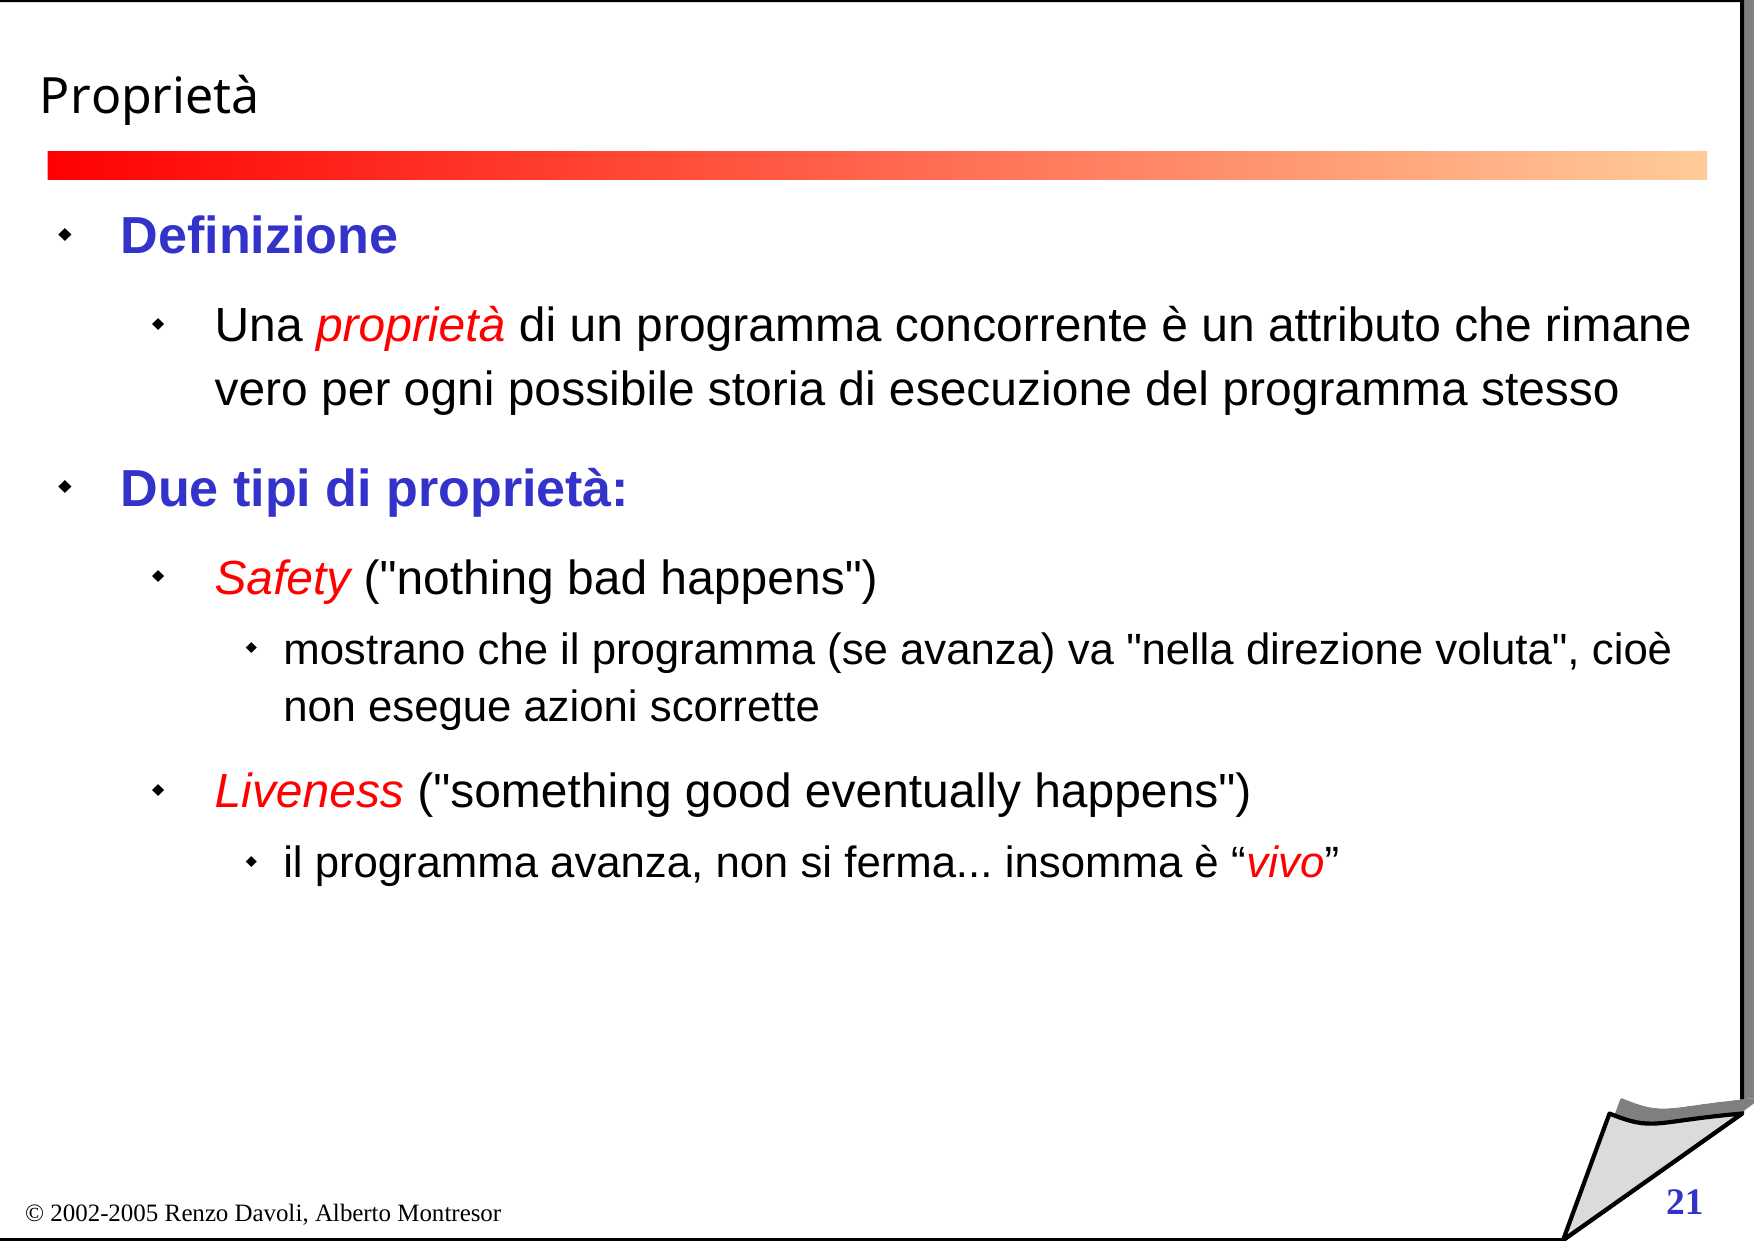

# Proprietà
Definizione
Una proprietà di un programma concorrente è un attributo che rimane vero per ogni possibile storia di esecuzione del programma stesso
Due tipi di proprietà:
Safety ("nothing bad happens")
mostrano che il programma (se avanza) va "nella direzione voluta", cioè non esegue azioni scorrette
Liveness ("something good eventually happens")
il programma avanza, non si ferma... insomma è “vivo”